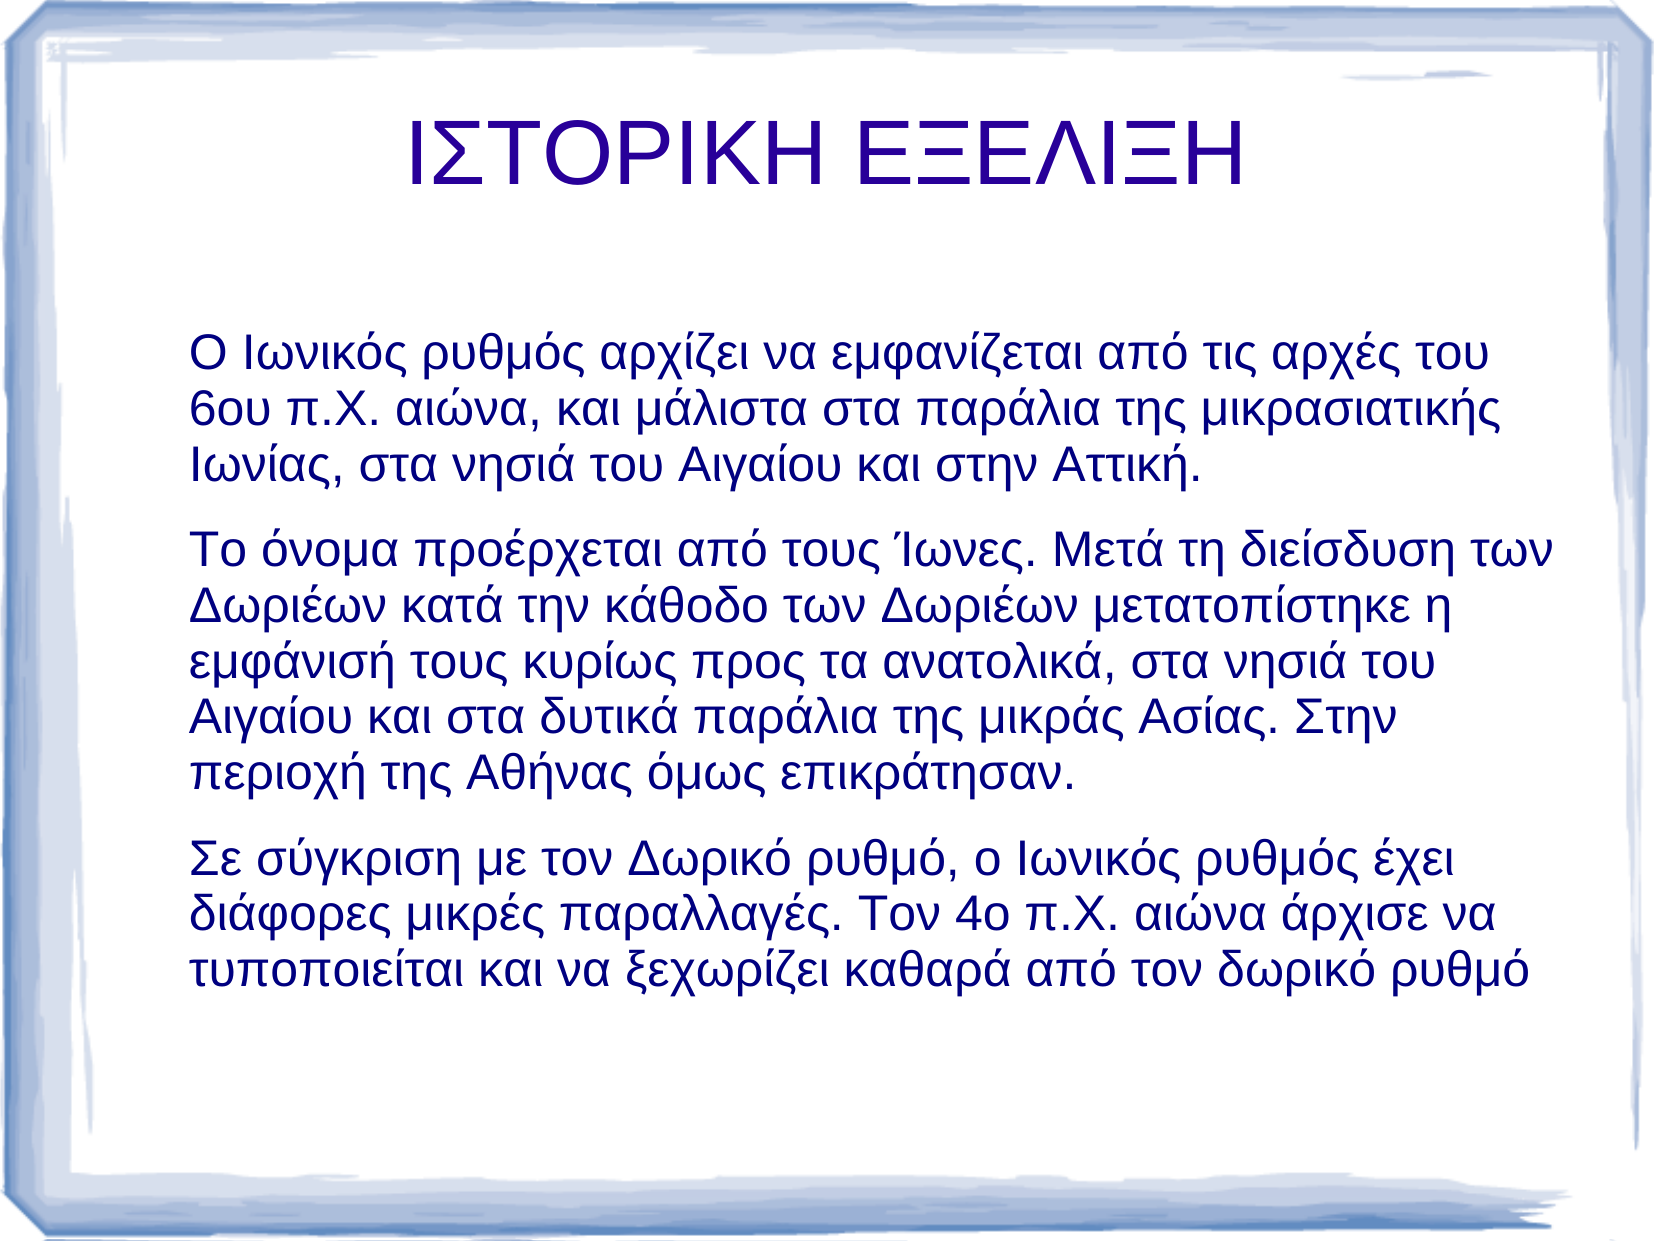

# ΙΣΤΟΡΙΚΗ ΕΞΕΛΙΞΗ
Ο Ιωνικός ρυθμός αρχίζει να εμφανίζεται από τις αρχές του 6ου π.Χ. αιώνα, και μάλιστα στα παράλια της μικρασιατικής Ιωνίας, στα νησιά του Αιγαίου και στην Αττική.
Το όνομα προέρχεται από τους Ίωνες. Μετά τη διείσδυση των Δωριέων κατά την κάθοδο των Δωριέων μετατοπίστηκε η εμφάνισή τους κυρίως προς τα ανατολικά, στα νησιά του Αιγαίου και στα δυτικά παράλια της μικράς Ασίας. Στην περιοχή της Αθήνας όμως επικράτησαν.
Σε σύγκριση με τον Δωρικό ρυθμό, ο Ιωνικός ρυθμός έχει διάφορες μικρές παραλλαγές. Τον 4ο π.Χ. αιώνα άρχισε να τυποποιείται και να ξεχωρίζει καθαρά από τον δωρικό ρυθμό